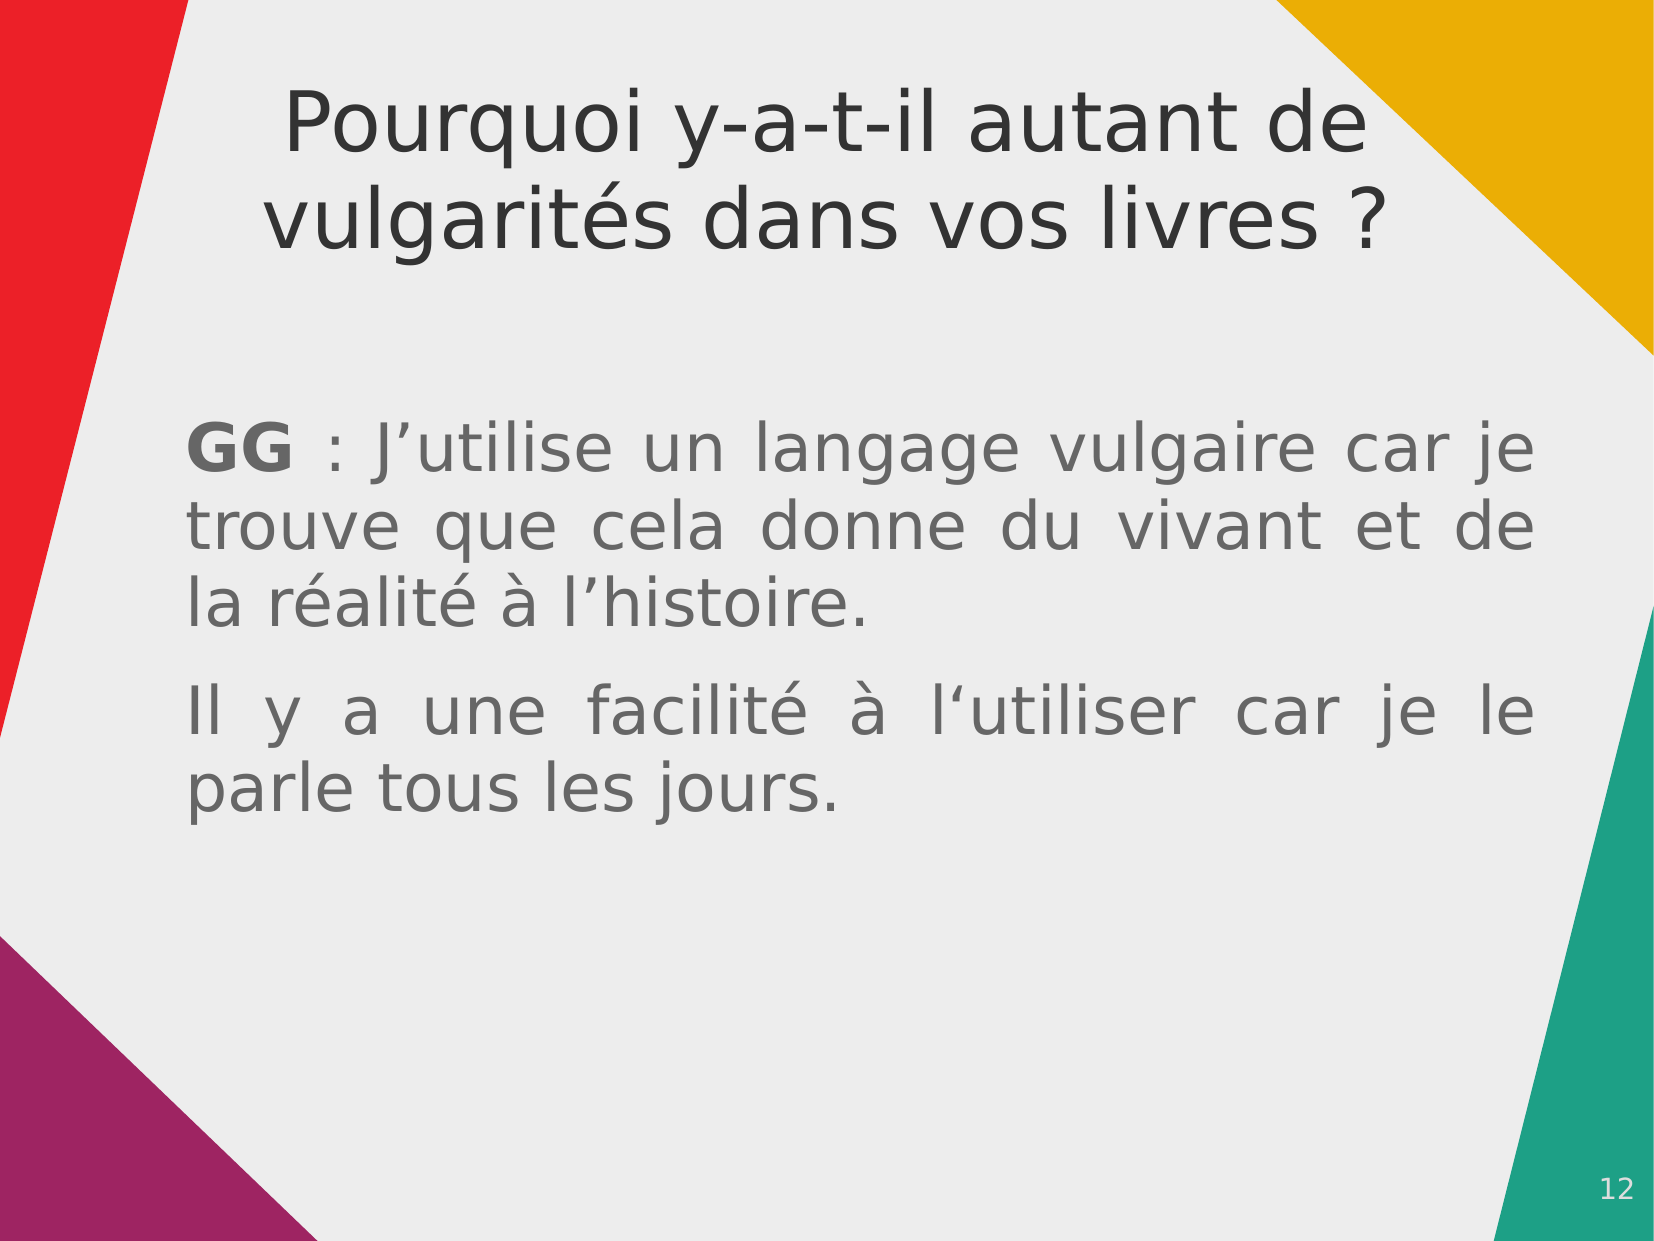

# Pourquoi y-a-t-il autant de vulgarités dans vos livres ?
GG : J’utilise un langage vulgaire car je trouve que cela donne du vivant et de la réalité à l’histoire.
Il y a une facilité à l‘utiliser car je le parle tous les jours.
12